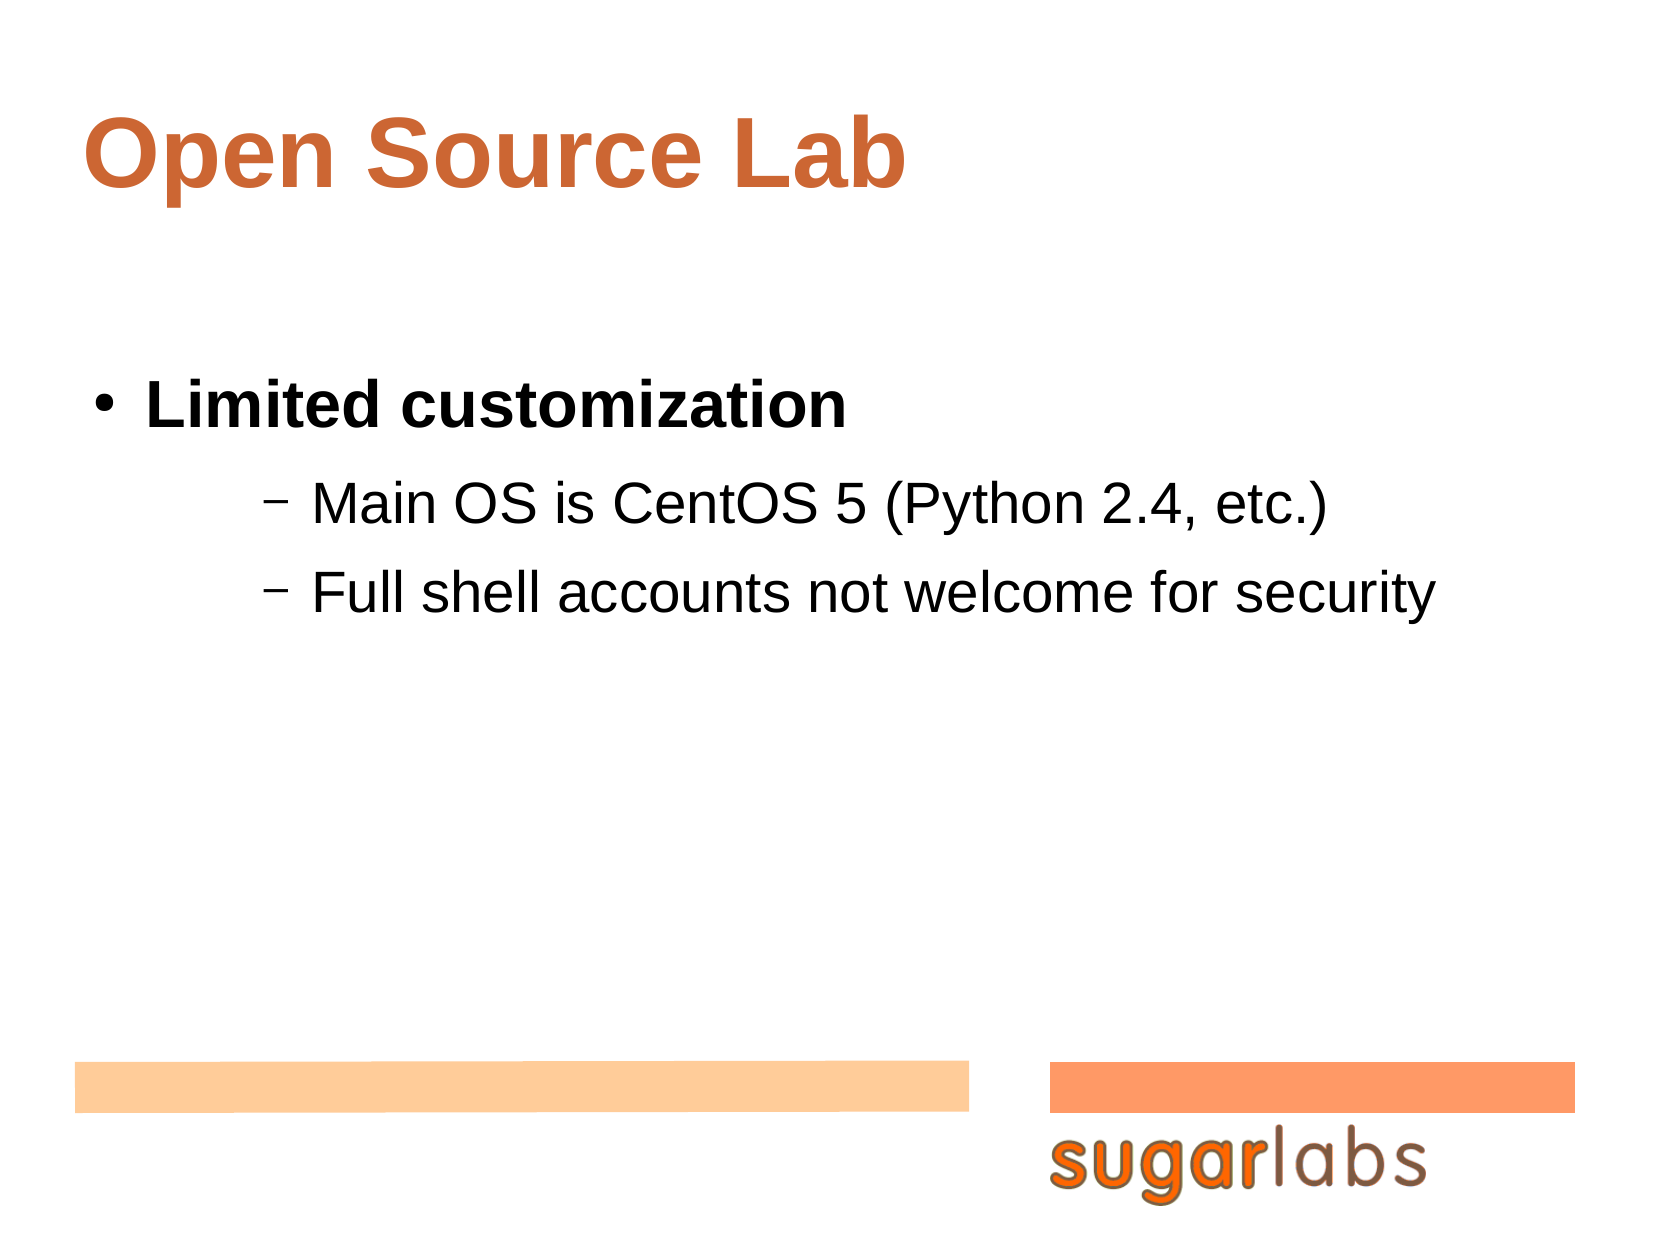

# Open Source Lab
Limited customization
Main OS is CentOS 5 (Python 2.4, etc.)
Full shell accounts not welcome for security